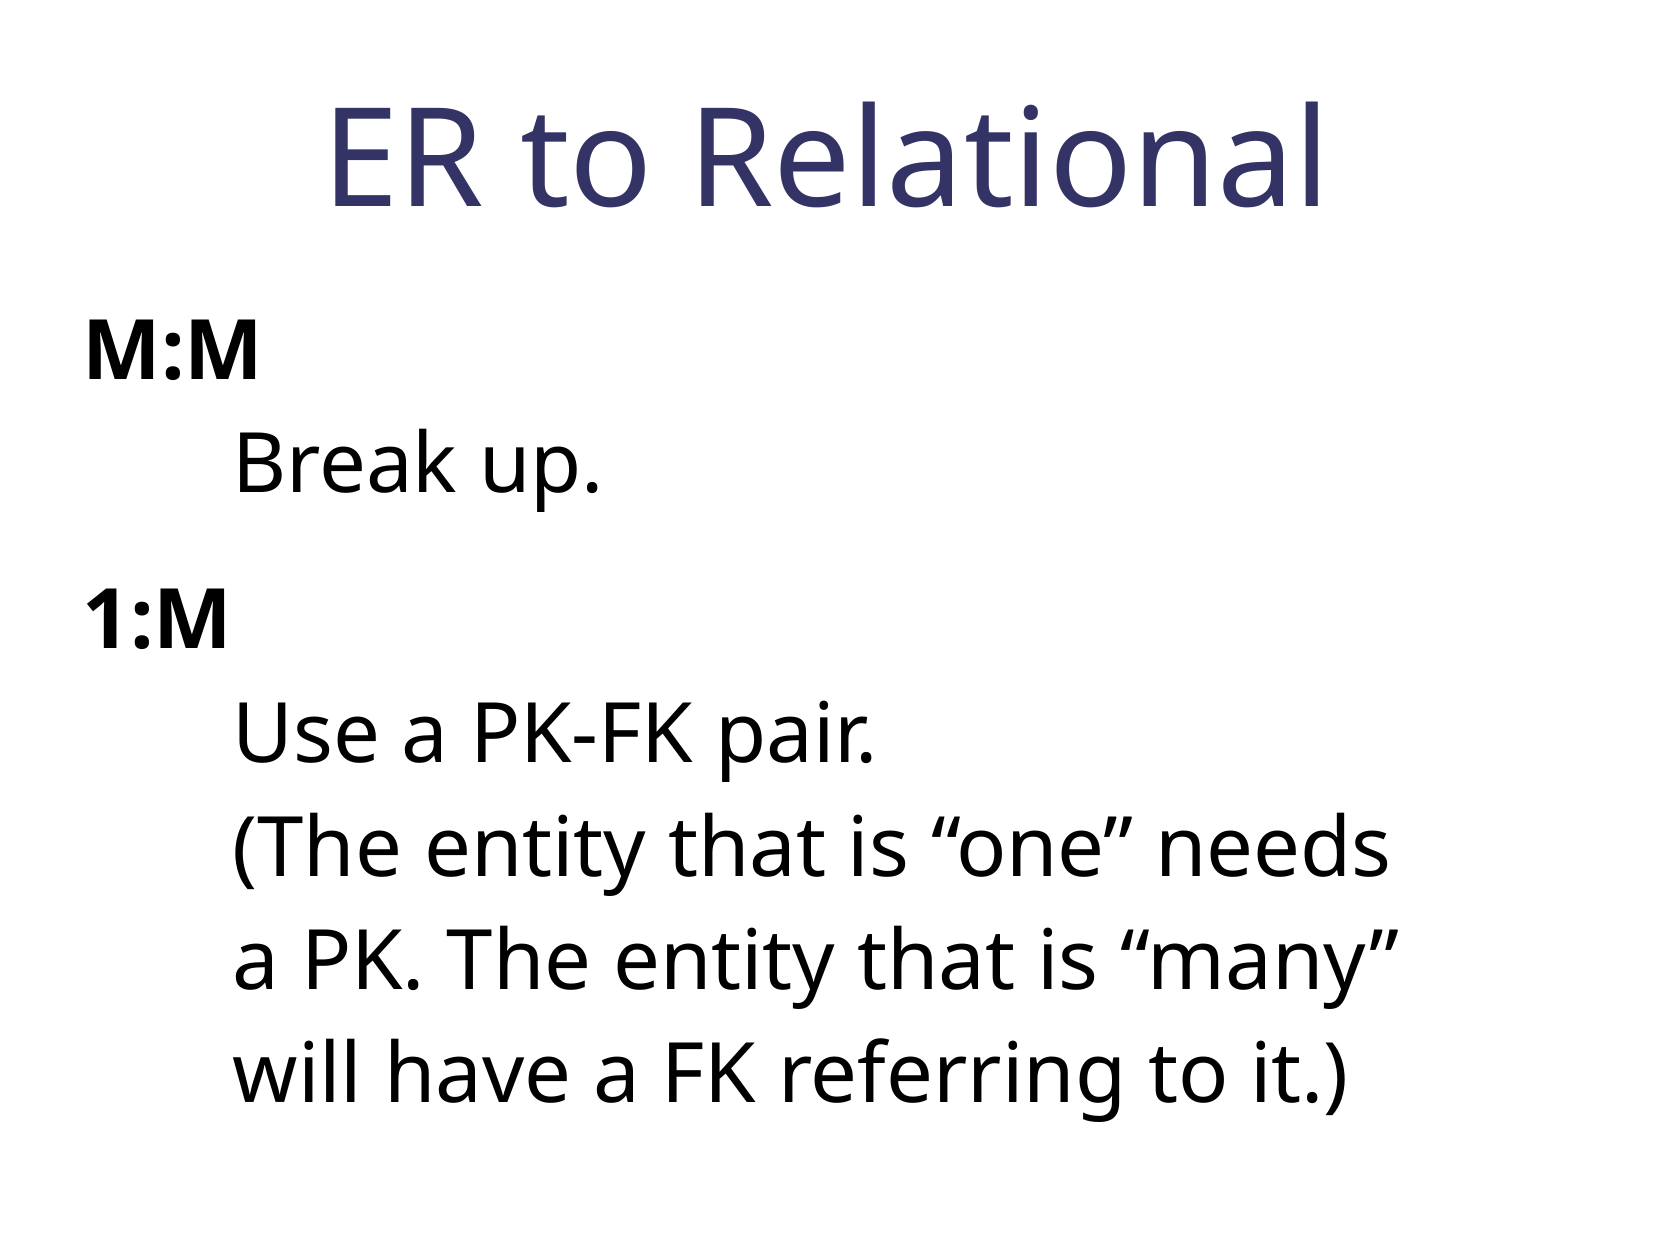

# ER to Relational
M:M
		Break up.
1:M
		Use a PK-FK pair.
		(The entity that is “one” needs
 		a PK. The entity that is “many”
		will have a FK referring to it.)